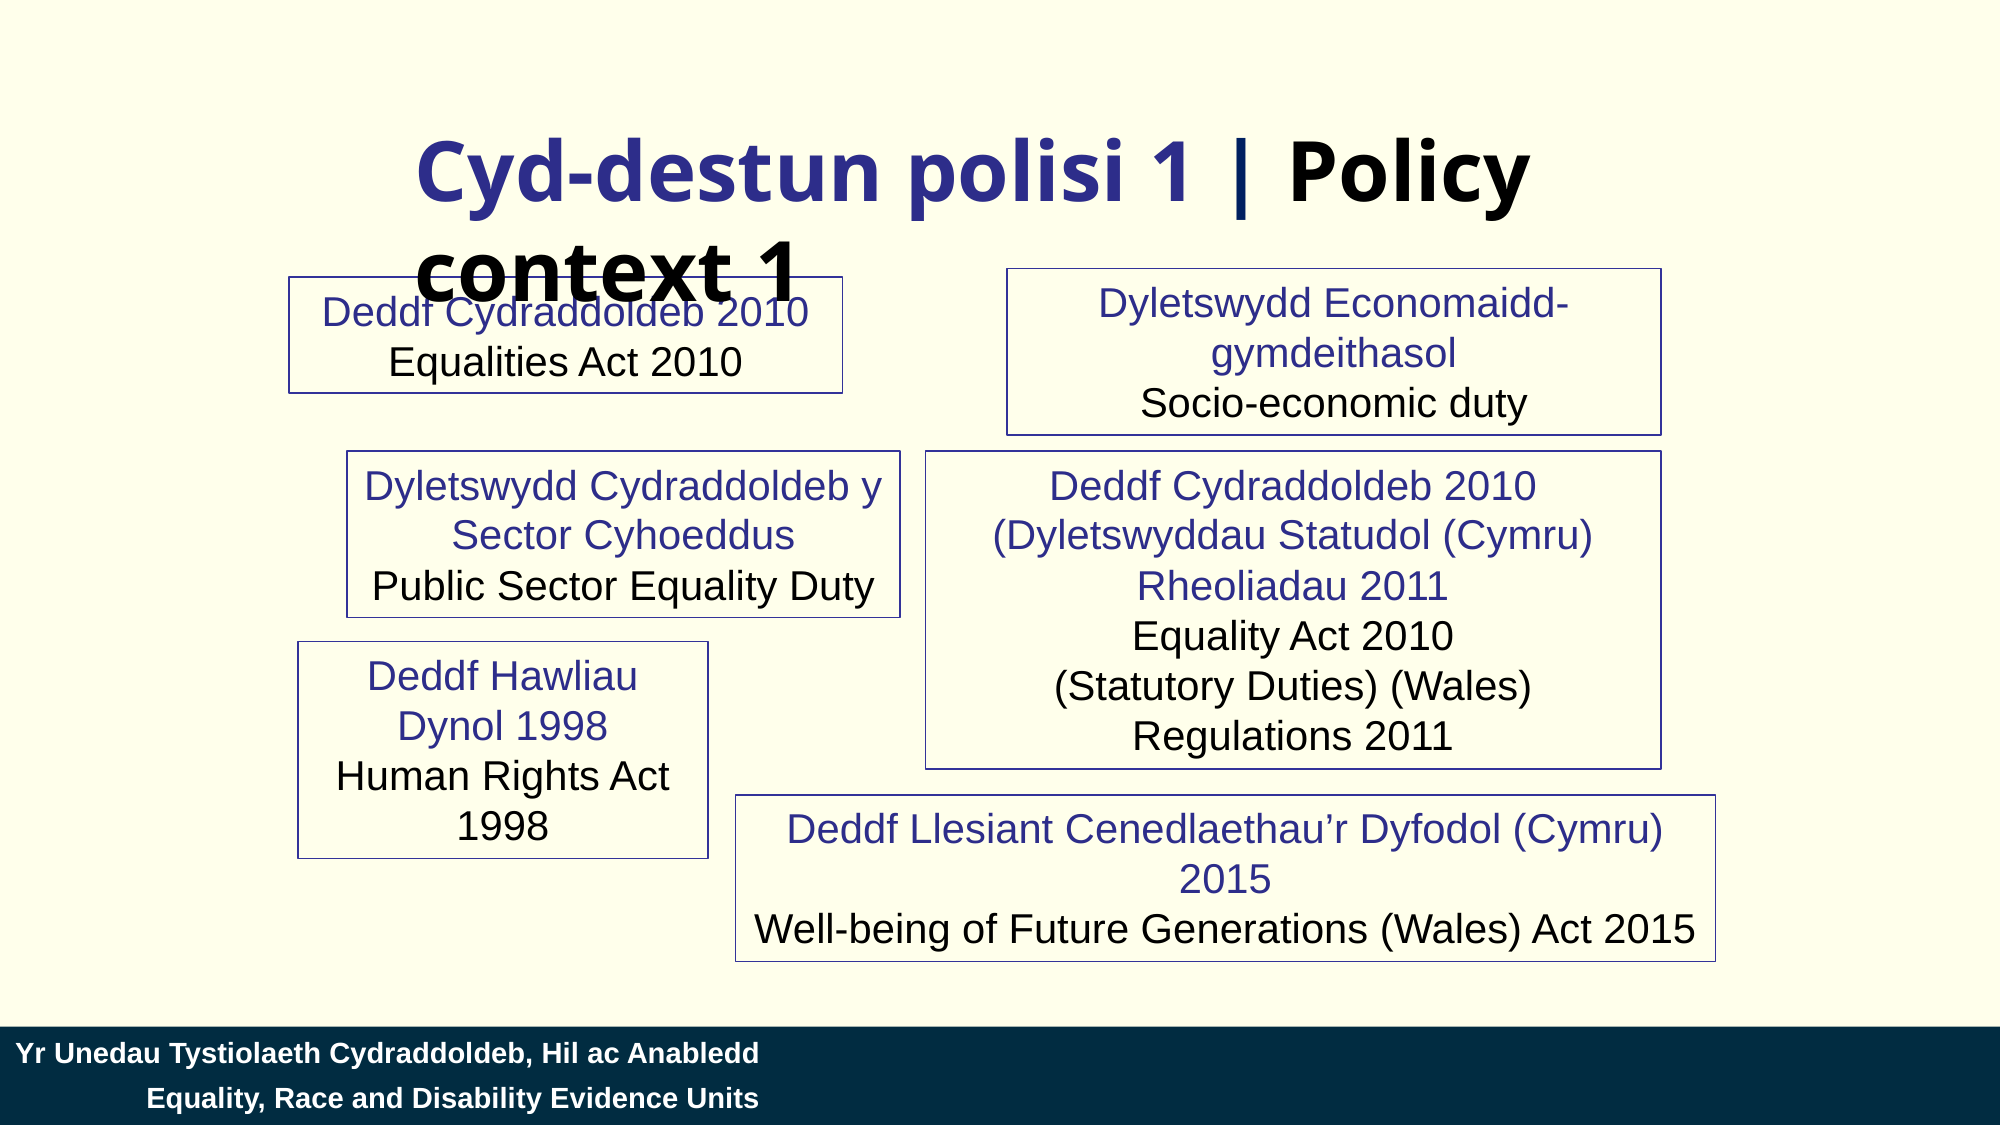

Cyd-destun polisi 1 | Policy context 1
Dyletswydd Economaidd-gymdeithasol
Socio-economic duty
Deddf Cydraddoldeb 2010
Equalities Act 2010
Dyletswydd Cydraddoldeb y Sector Cyhoeddus
Public Sector Equality Duty
Deddf Cydraddoldeb 2010 (Dyletswyddau Statudol (Cymru) Rheoliadau 2011
Equality Act 2010
(Statutory Duties) (Wales) Regulations 2011
Deddf Hawliau Dynol 1998
Human Rights Act 1998
Deddf Llesiant Cenedlaethau’r Dyfodol (Cymru) 2015
Well-being of Future Generations (Wales) Act 2015
Yr Unedau Tystiolaeth Cydraddoldeb, Hil ac Anabledd
Equality, Race and Disability Evidence Units